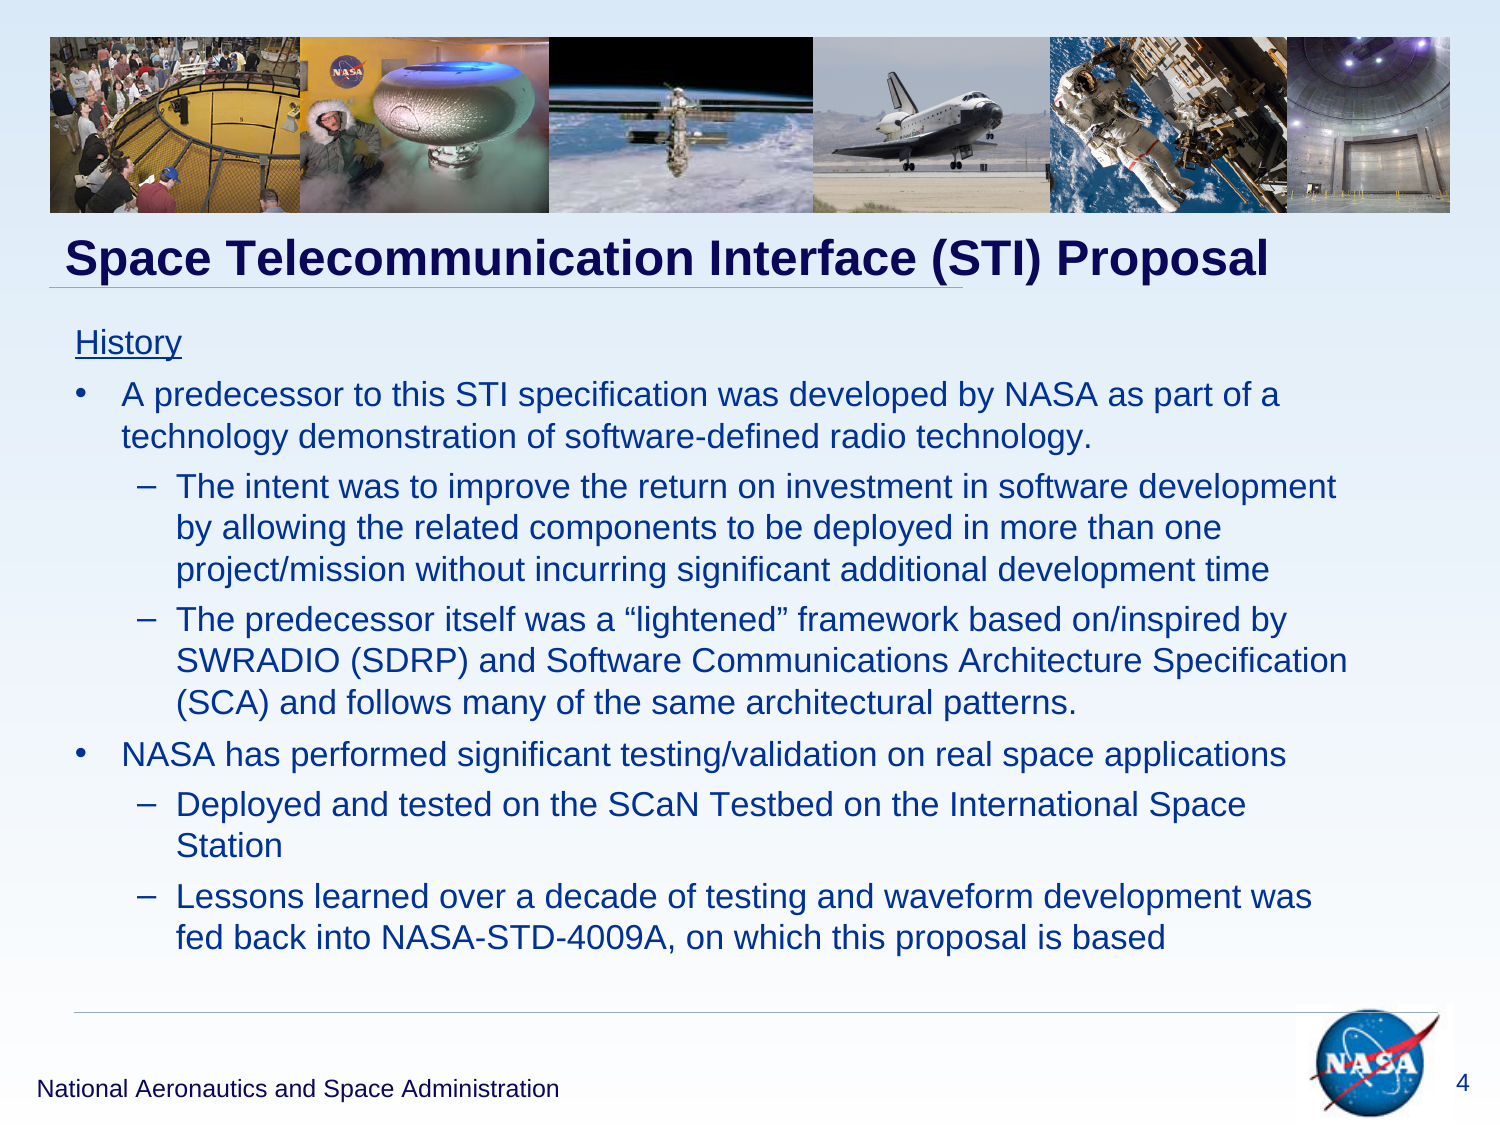

# Space Telecommunication Interface (STI) Proposal
History
A predecessor to this STI specification was developed by NASA as part of a technology demonstration of software-defined radio technology.
The intent was to improve the return on investment in software development by allowing the related components to be deployed in more than one project/mission without incurring significant additional development time
The predecessor itself was a “lightened” framework based on/inspired by SWRADIO (SDRP) and Software Communications Architecture Specification (SCA) and follows many of the same architectural patterns.
NASA has performed significant testing/validation on real space applications
Deployed and tested on the SCaN Testbed on the International Space Station
Lessons learned over a decade of testing and waveform development was fed back into NASA-STD-4009A, on which this proposal is based
4
National Aeronautics and Space Administration